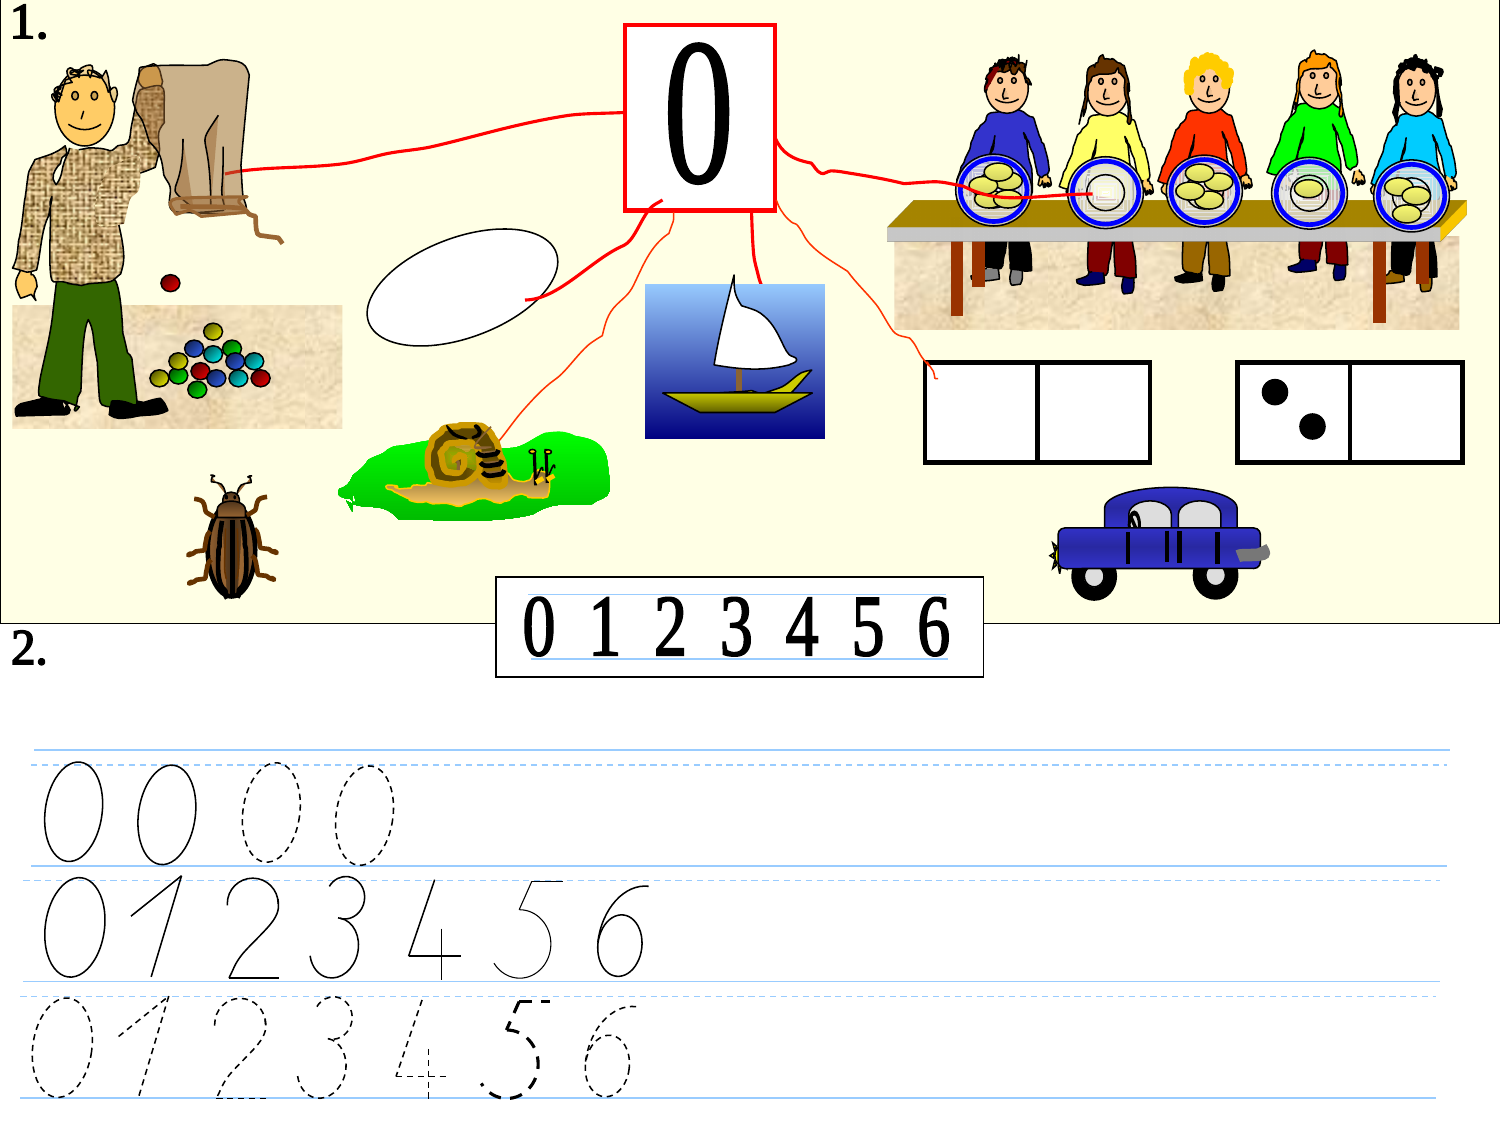

# 1.Číslo 0
1.
0
0 1 2 3 4 5 6
2.